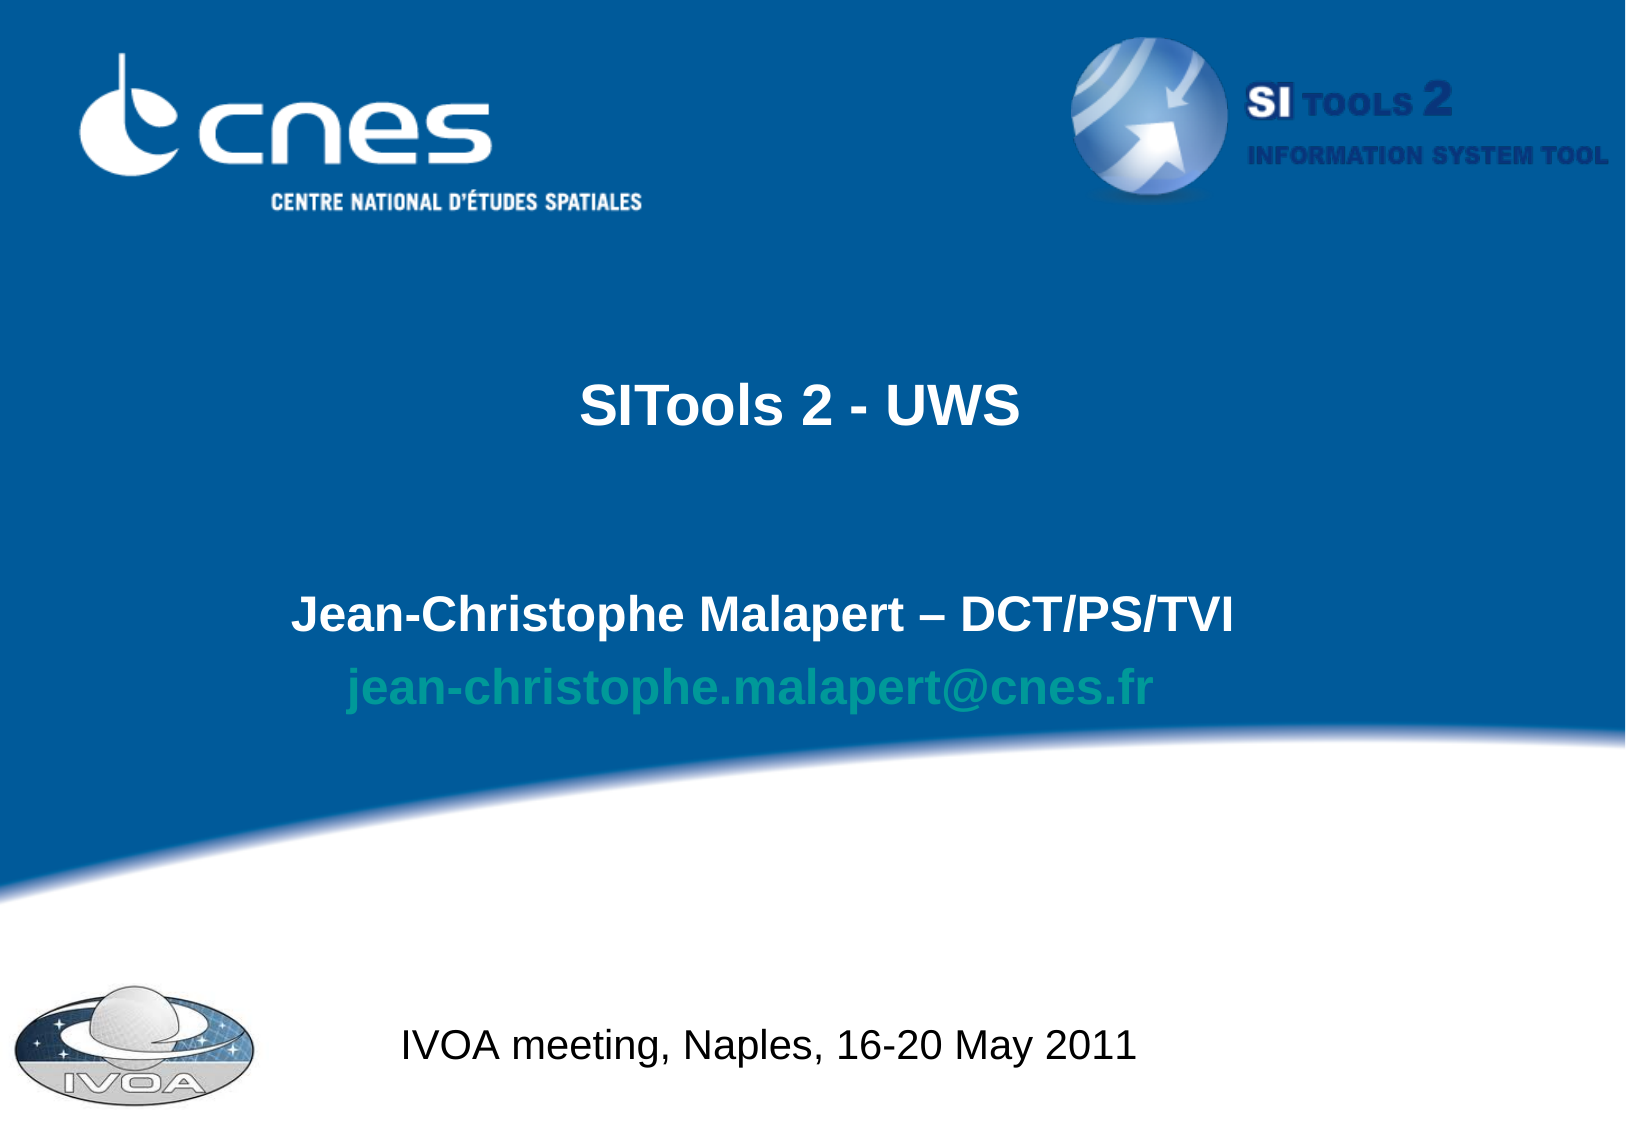

# SITools 2 - UWS
 Jean-Christophe Malapert – DCT/PS/TVI
 jean-christophe.malapert@cnes.fr
IVOA meeting, Naples, 16-20 May 2011